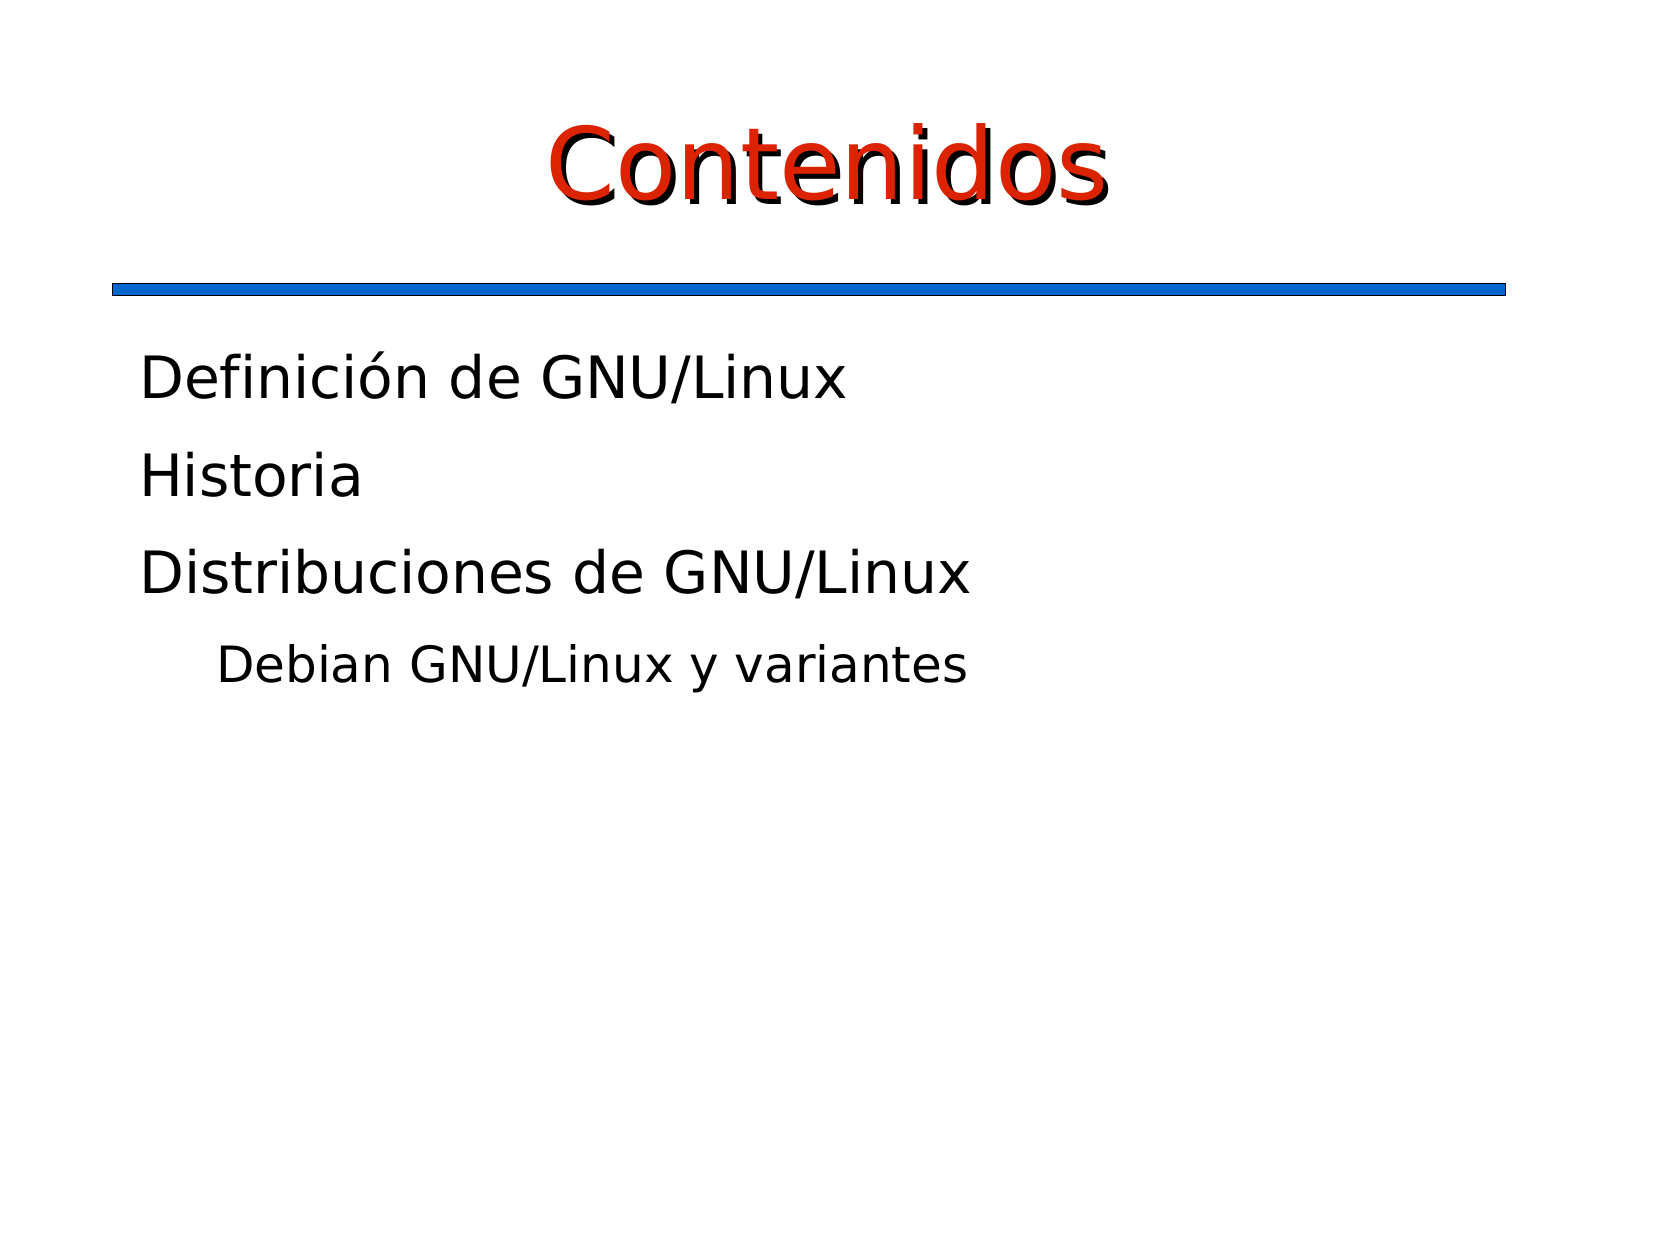

# Contenidos
Definición de GNU/Linux
Historia
Distribuciones de GNU/Linux
Debian GNU/Linux y variantes